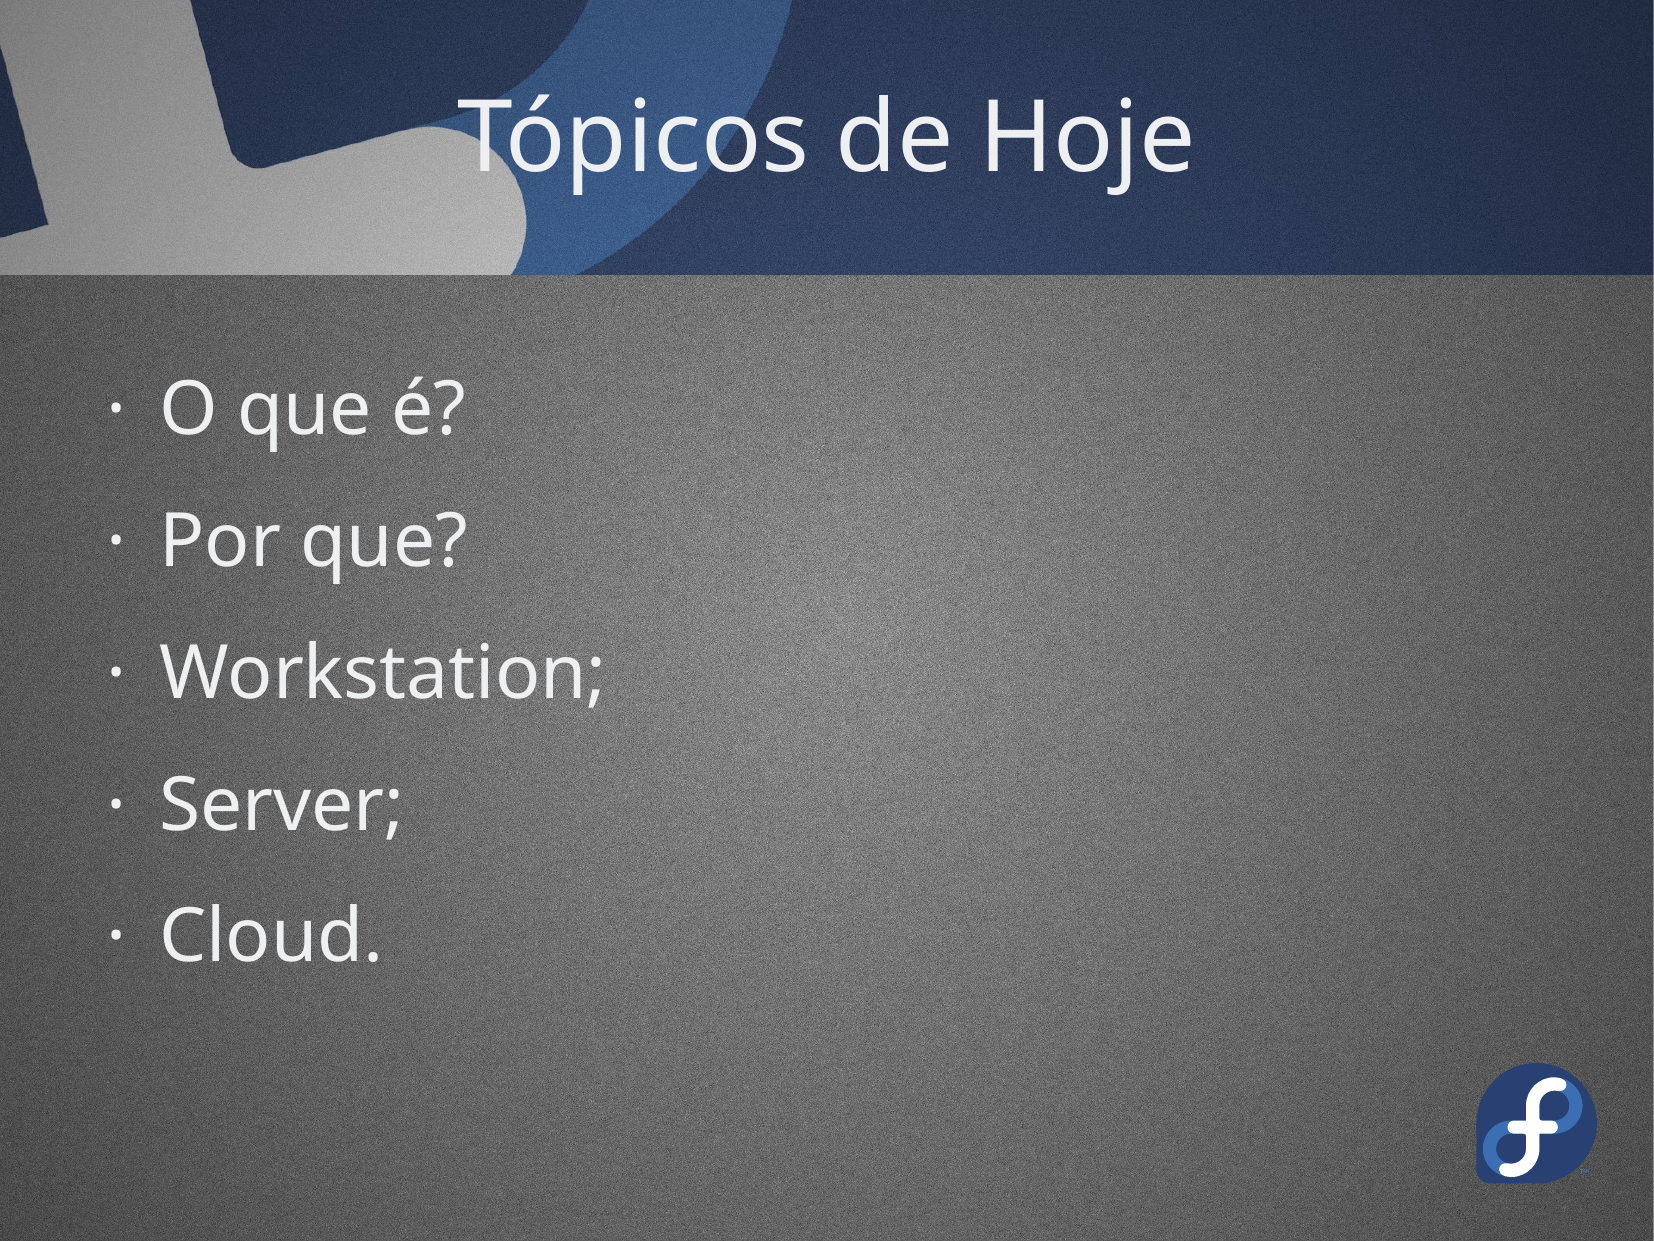

# Tópicos de Hoje
O que é?
Por que?
Workstation;
Server;
Cloud.